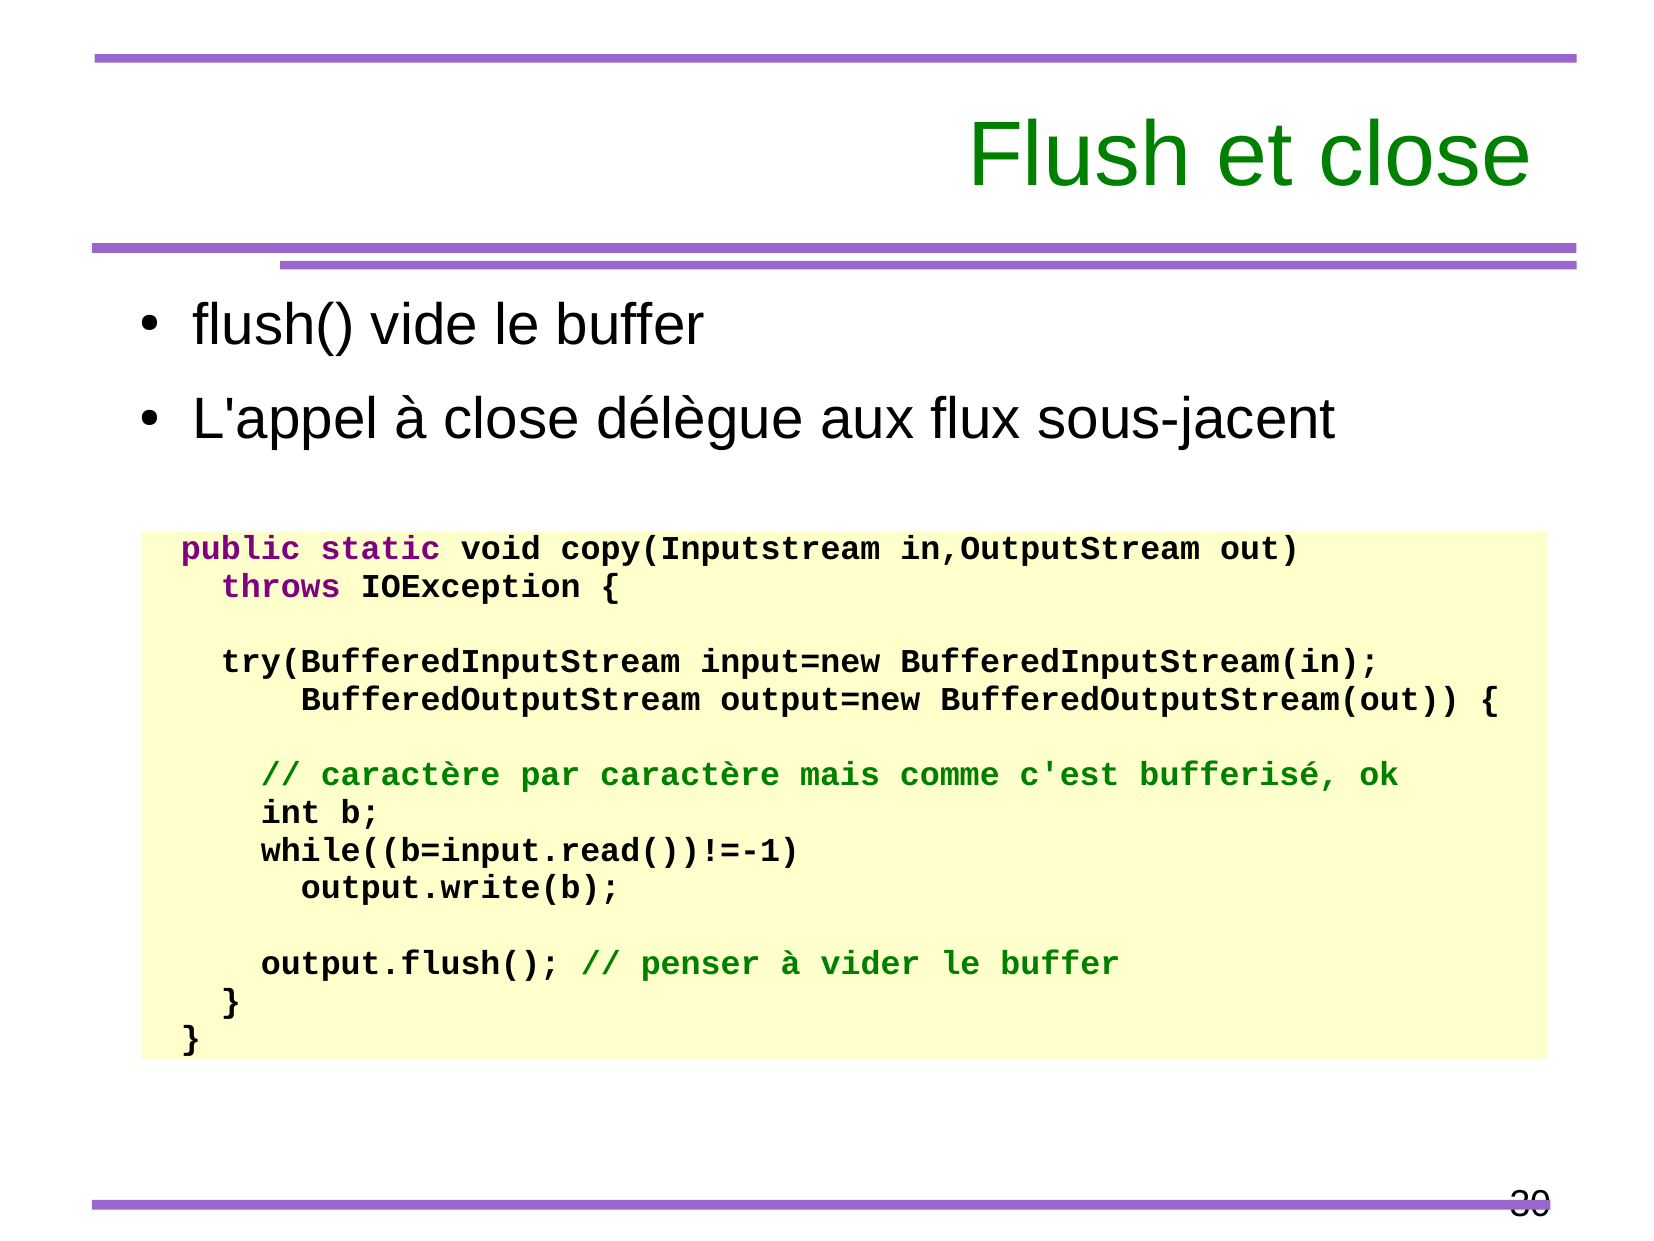

# Flush et close
flush() vide le buffer
L'appel à close délègue aux flux sous-jacent
 public static void copy(Inputstream in,OutputStream out)
 throws IOException {
 try(BufferedInputStream input=new BufferedInputStream(in);
 BufferedOutputStream output=new BufferedOutputStream(out)) {
 // caractère par caractère mais comme c'est bufferisé, ok
 int b;
 while((b=input.read())!=-1)
 output.write(b);
 output.flush(); // penser à vider le buffer
 }
 }